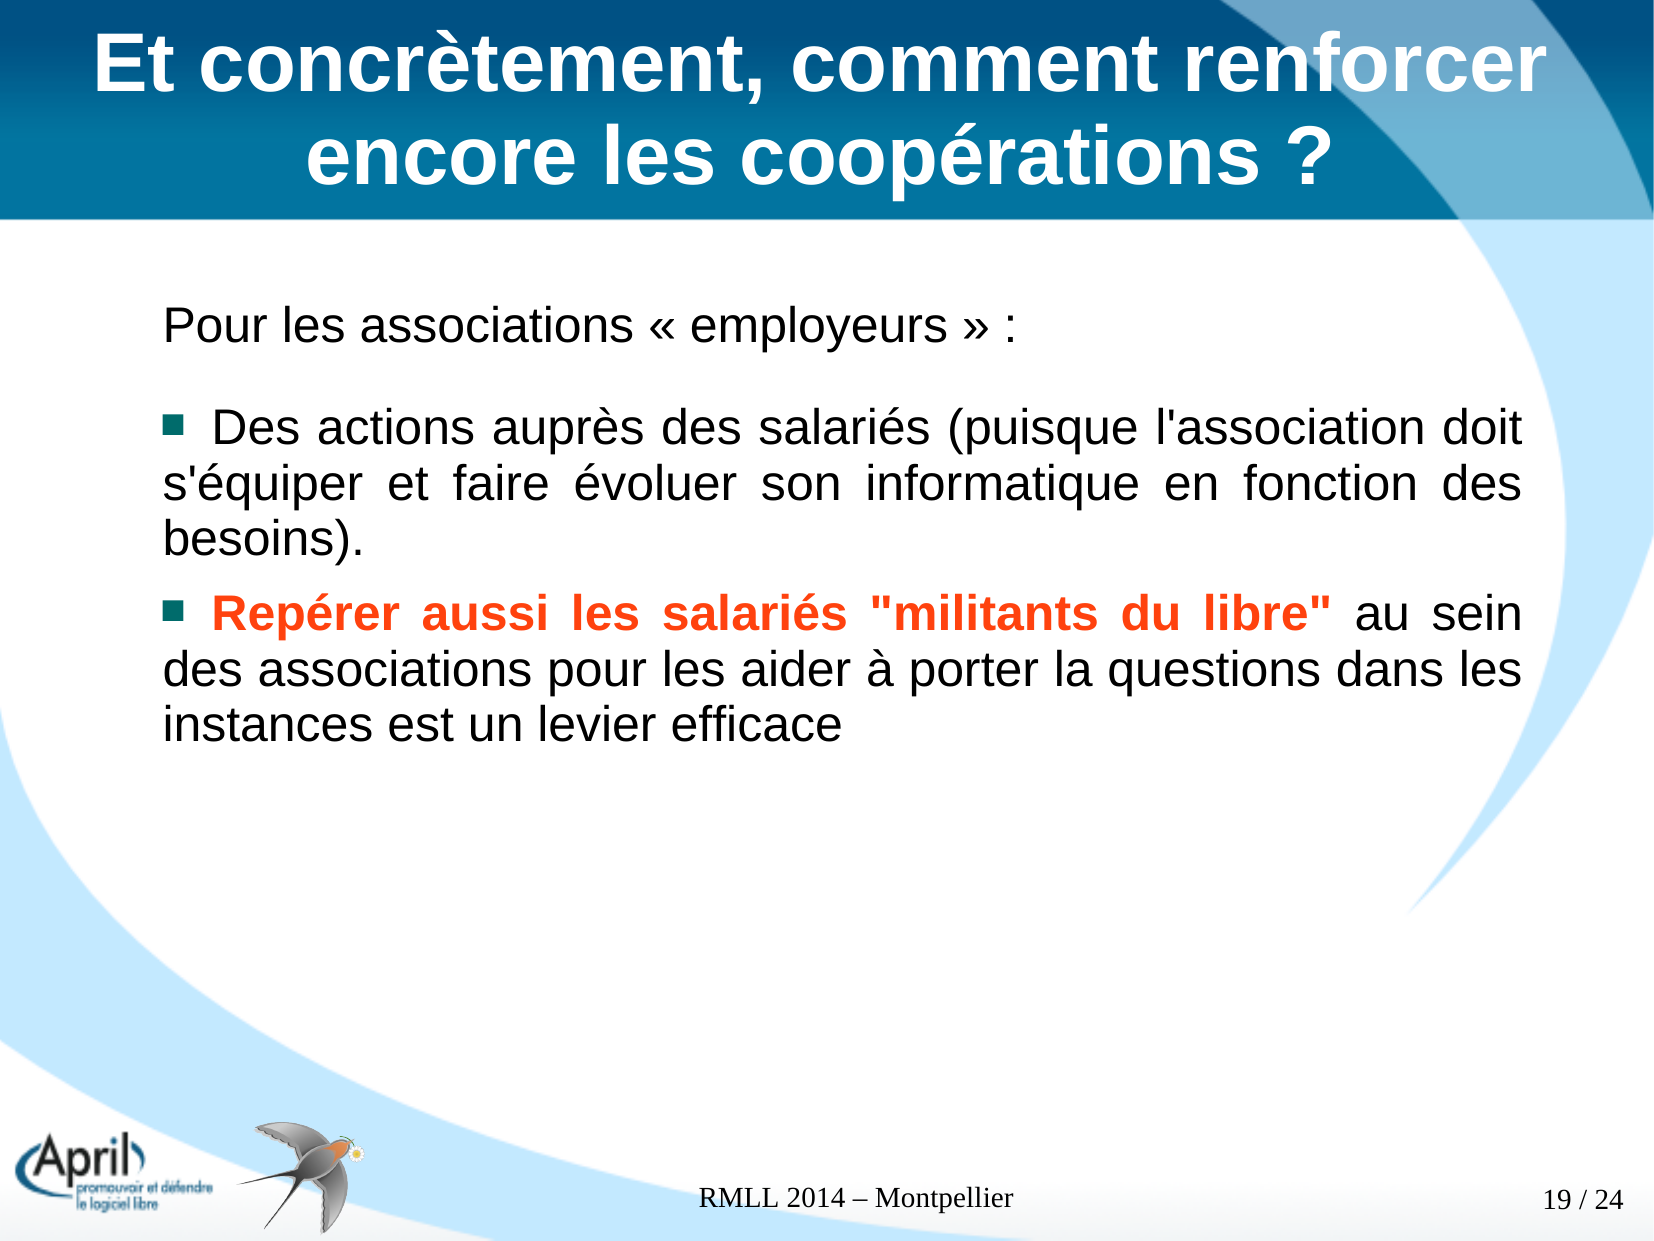

# Et concrètement, comment renforcer encore les coopérations ?
Pour les associations « employeurs » :
  Des actions auprès des salariés (puisque l'association doit s'équiper et faire évoluer son informatique en fonction des besoins).
  Repérer aussi les salariés "militants du libre" au sein des associations pour les aider à porter la questions dans les instances est un levier efficace
19
L'informatique libre